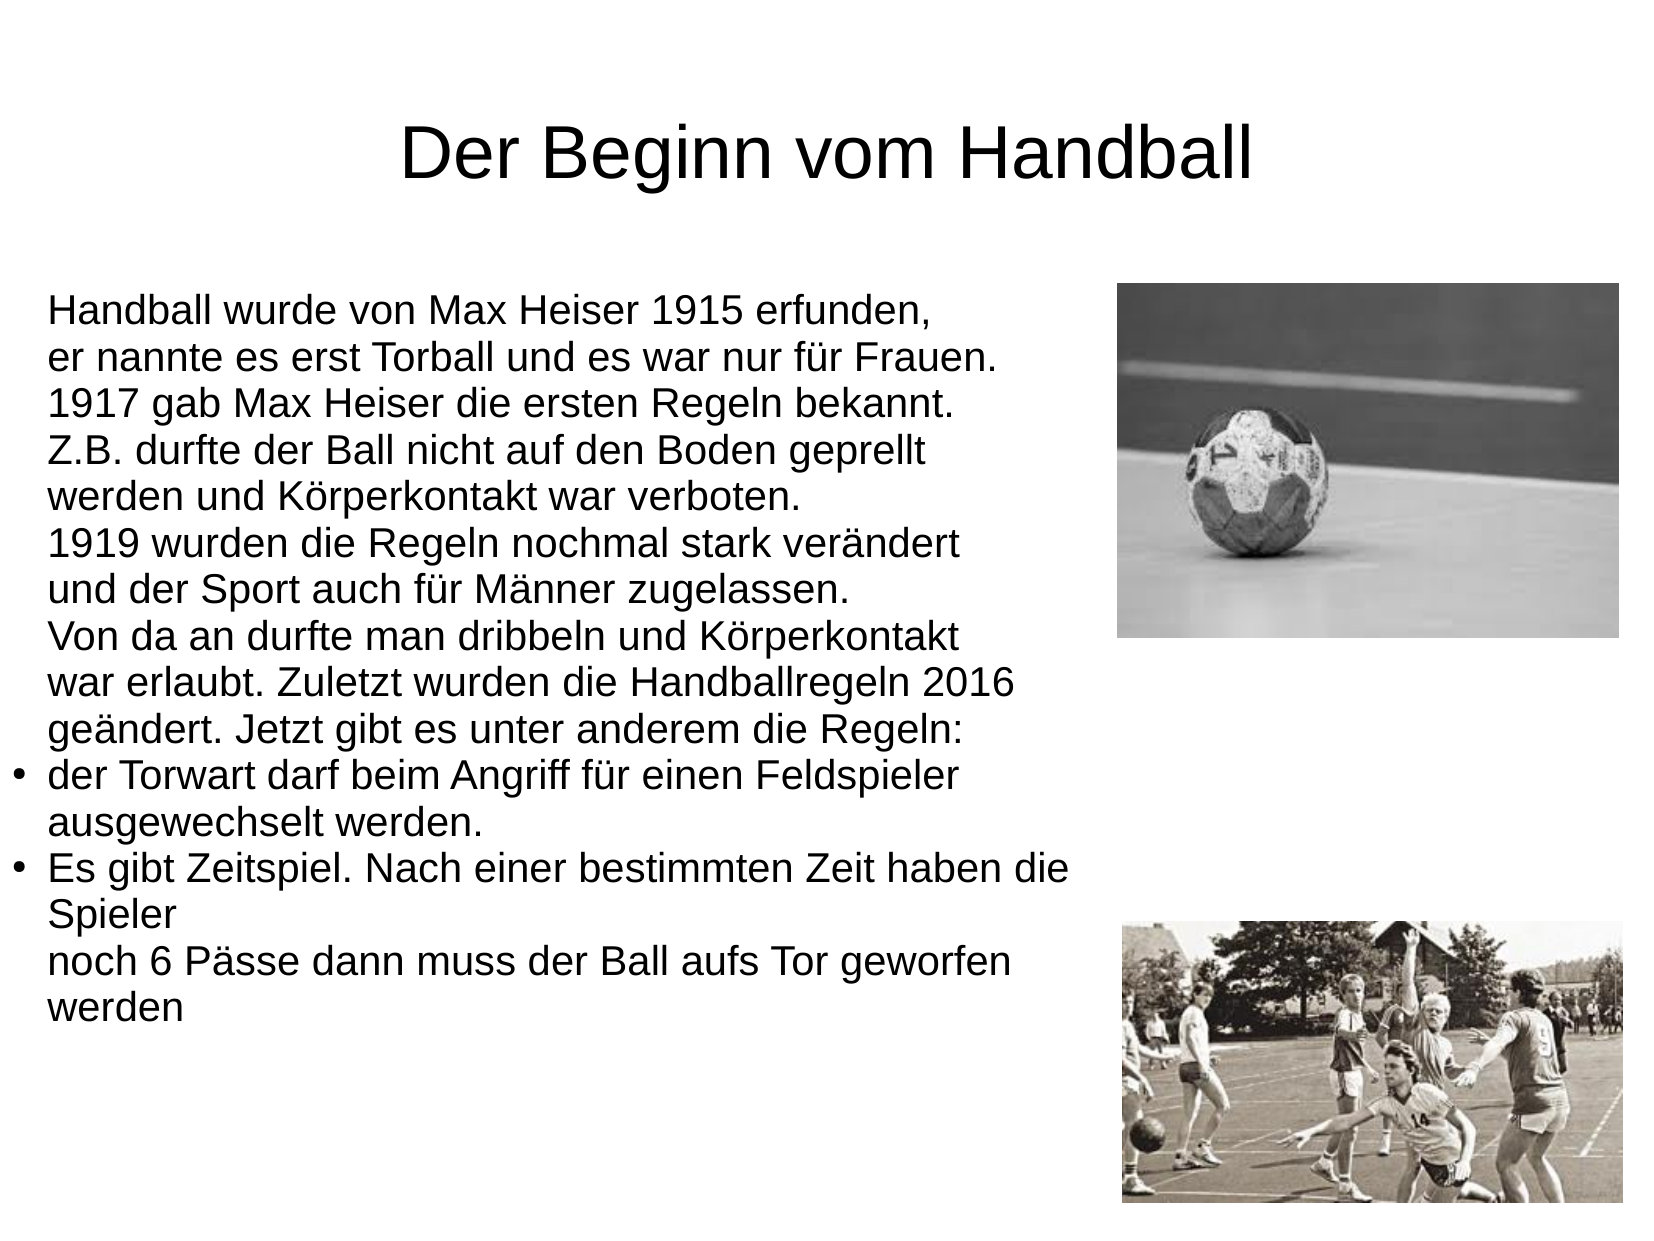

# Der Beginn vom Handball
Handball wurde von Max Heiser 1915 erfunden,
er nannte es erst Torball und es war nur für Frauen.
1917 gab Max Heiser die ersten Regeln bekannt.
Z.B. durfte der Ball nicht auf den Boden geprellt
werden und Körperkontakt war verboten.
1919 wurden die Regeln nochmal stark verändert
und der Sport auch für Männer zugelassen.
Von da an durfte man dribbeln und Körperkontakt
war erlaubt. Zuletzt wurden die Handballregeln 2016
geändert. Jetzt gibt es unter anderem die Regeln:
der Torwart darf beim Angriff für einen Feldspieler ausgewechselt werden.
Es gibt Zeitspiel. Nach einer bestimmten Zeit haben die Spieler
noch 6 Pässe dann muss der Ball aufs Tor geworfen werden